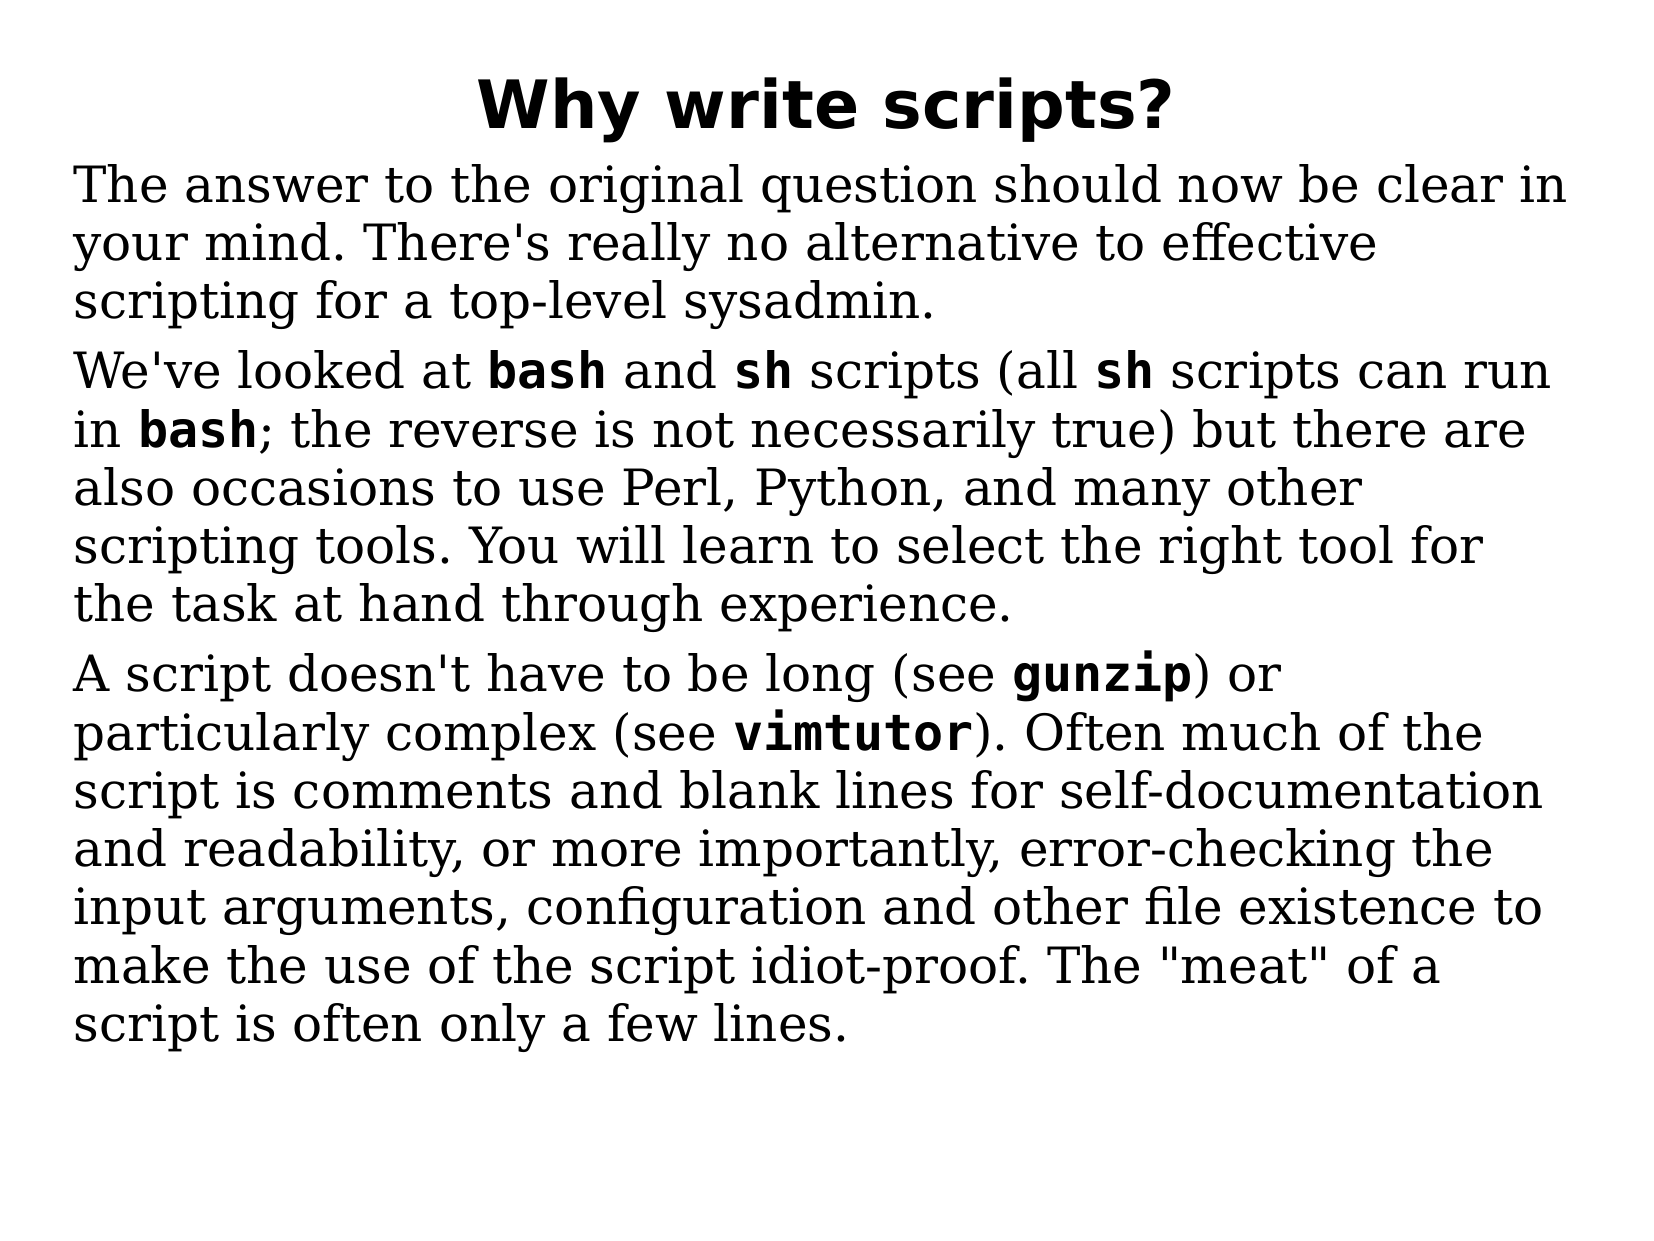

Why write scripts?
The answer to the original question should now be clear in your mind. There's really no alternative to effective scripting for a top-level sysadmin.
We've looked at bash and sh scripts (all sh scripts can run in bash; the reverse is not necessarily true) but there are also occasions to use Perl, Python, and many other scripting tools. You will learn to select the right tool for the task at hand through experience.
A script doesn't have to be long (see gunzip) or particularly complex (see vimtutor). Often much of the script is comments and blank lines for self-documentation and readability, or more importantly, error-checking the input arguments, configuration and other file existence to make the use of the script idiot-proof. The "meat" of a script is often only a few lines.